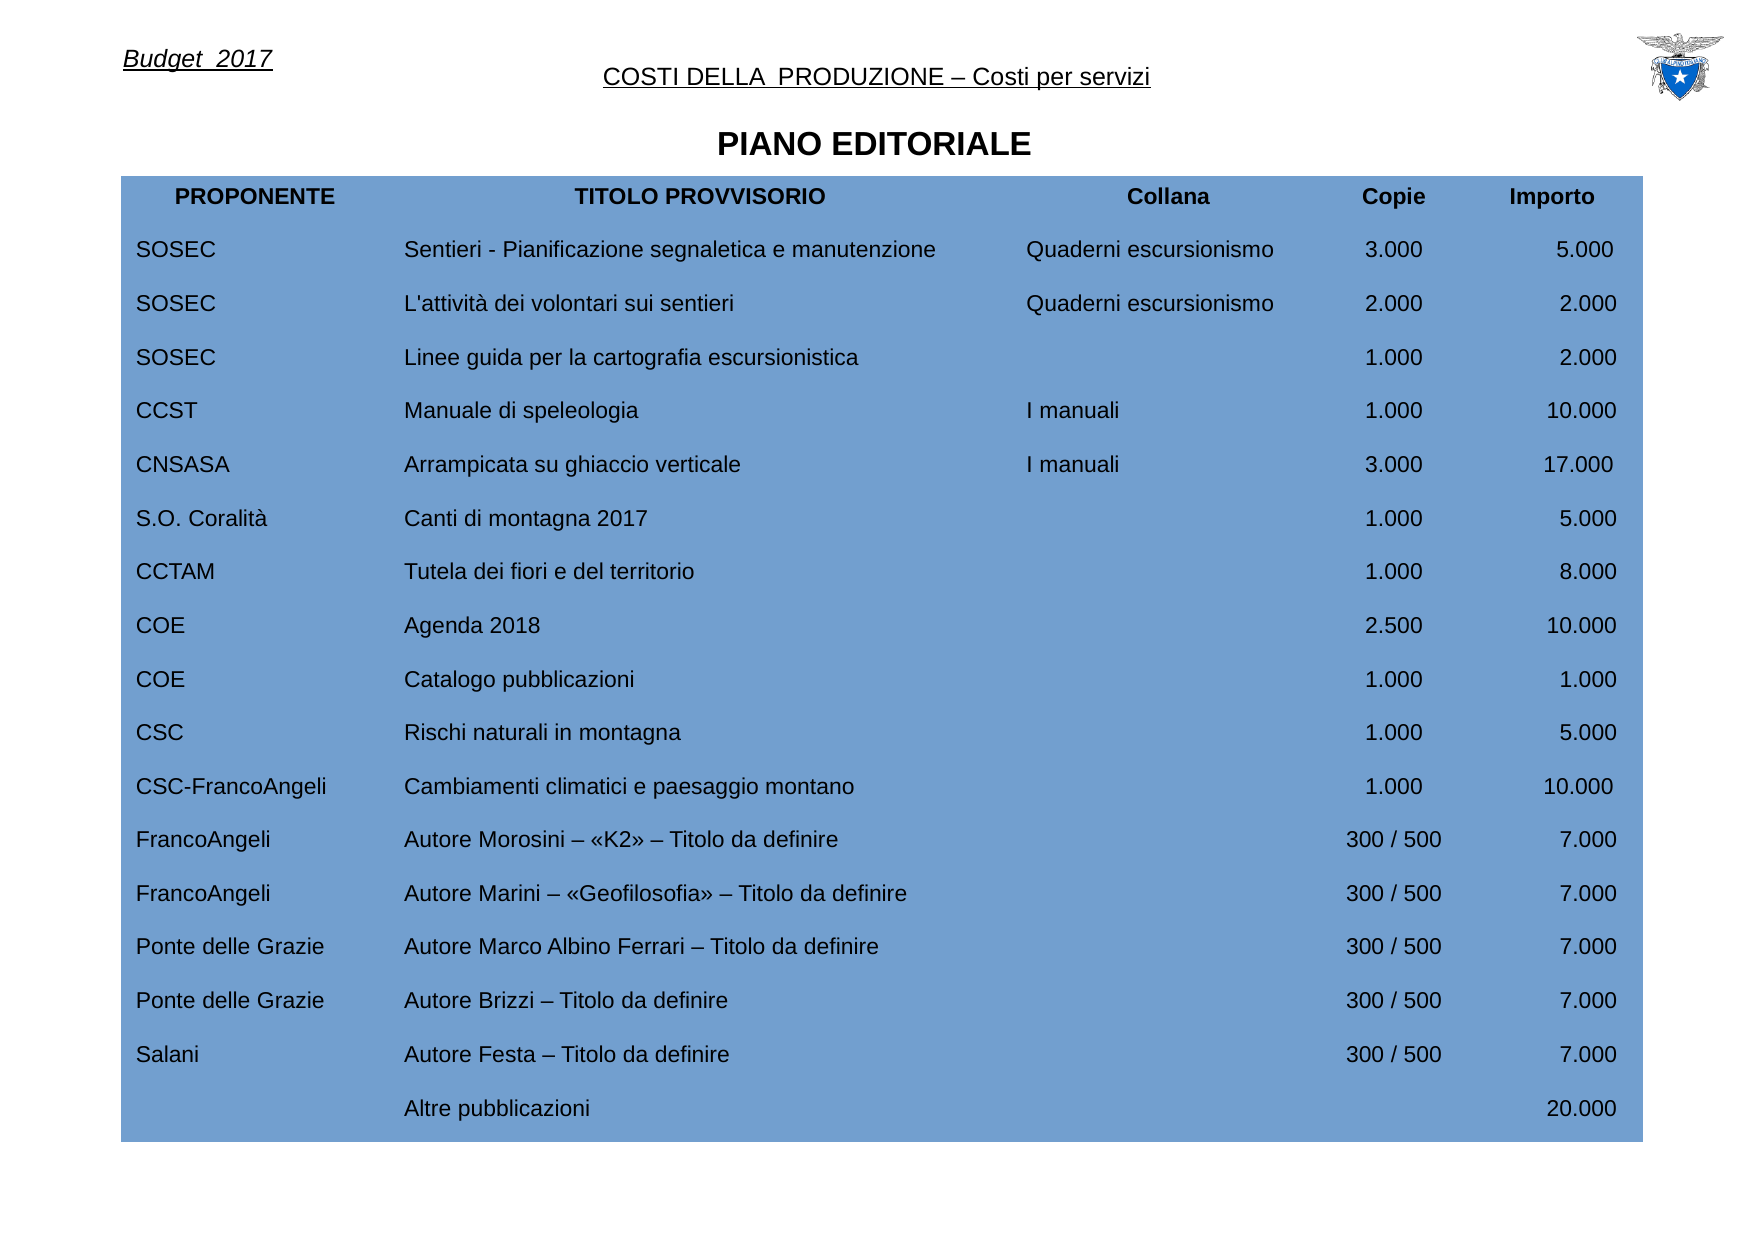

Budget 2017
COSTI DELLA PRODUZIONE – Costi per servizi
PIANO EDITORIALE
| PROPONENTE | TITOLO PROVVISORIO | Collana | Copie | Importo |
| --- | --- | --- | --- | --- |
| SOSEC | Sentieri - Pianificazione segnaletica e manutenzione | Quaderni escursionismo | 3.000 | 5.000 |
| SOSEC | L'attività dei volontari sui sentieri | Quaderni escursionismo | 2.000 | 2.000 |
| SOSEC | Linee guida per la cartografia escursionistica | | 1.000 | 2.000 |
| CCST | Manuale di speleologia | I manuali | 1.000 | 10.000 |
| CNSASA | Arrampicata su ghiaccio verticale | I manuali | 3.000 | 17.000 |
| S.O. Coralità | Canti di montagna 2017 | | 1.000 | 5.000 |
| CCTAM | Tutela dei fiori e del territorio | | 1.000 | 8.000 |
| COE | Agenda 2018 | | 2.500 | 10.000 |
| COE | Catalogo pubblicazioni | | 1.000 | 1.000 |
| CSC | Rischi naturali in montagna | | 1.000 | 5.000 |
| CSC-FrancoAngeli | Cambiamenti climatici e paesaggio montano | | 1.000 | 10.000 |
| FrancoAngeli | Autore Morosini – «K2» – Titolo da definire | | 300 / 500 | 7.000 |
| FrancoAngeli | Autore Marini – «Geofilosofia» – Titolo da definire | | 300 / 500 | 7.000 |
| Ponte delle Grazie | Autore Marco Albino Ferrari – Titolo da definire | | 300 / 500 | 7.000 |
| Ponte delle Grazie | Autore Brizzi – Titolo da definire | | 300 / 500 | 7.000 |
| Salani | Autore Festa – Titolo da definire | | 300 / 500 | 7.000 |
| | Altre pubblicazioni | | | 20.000 |